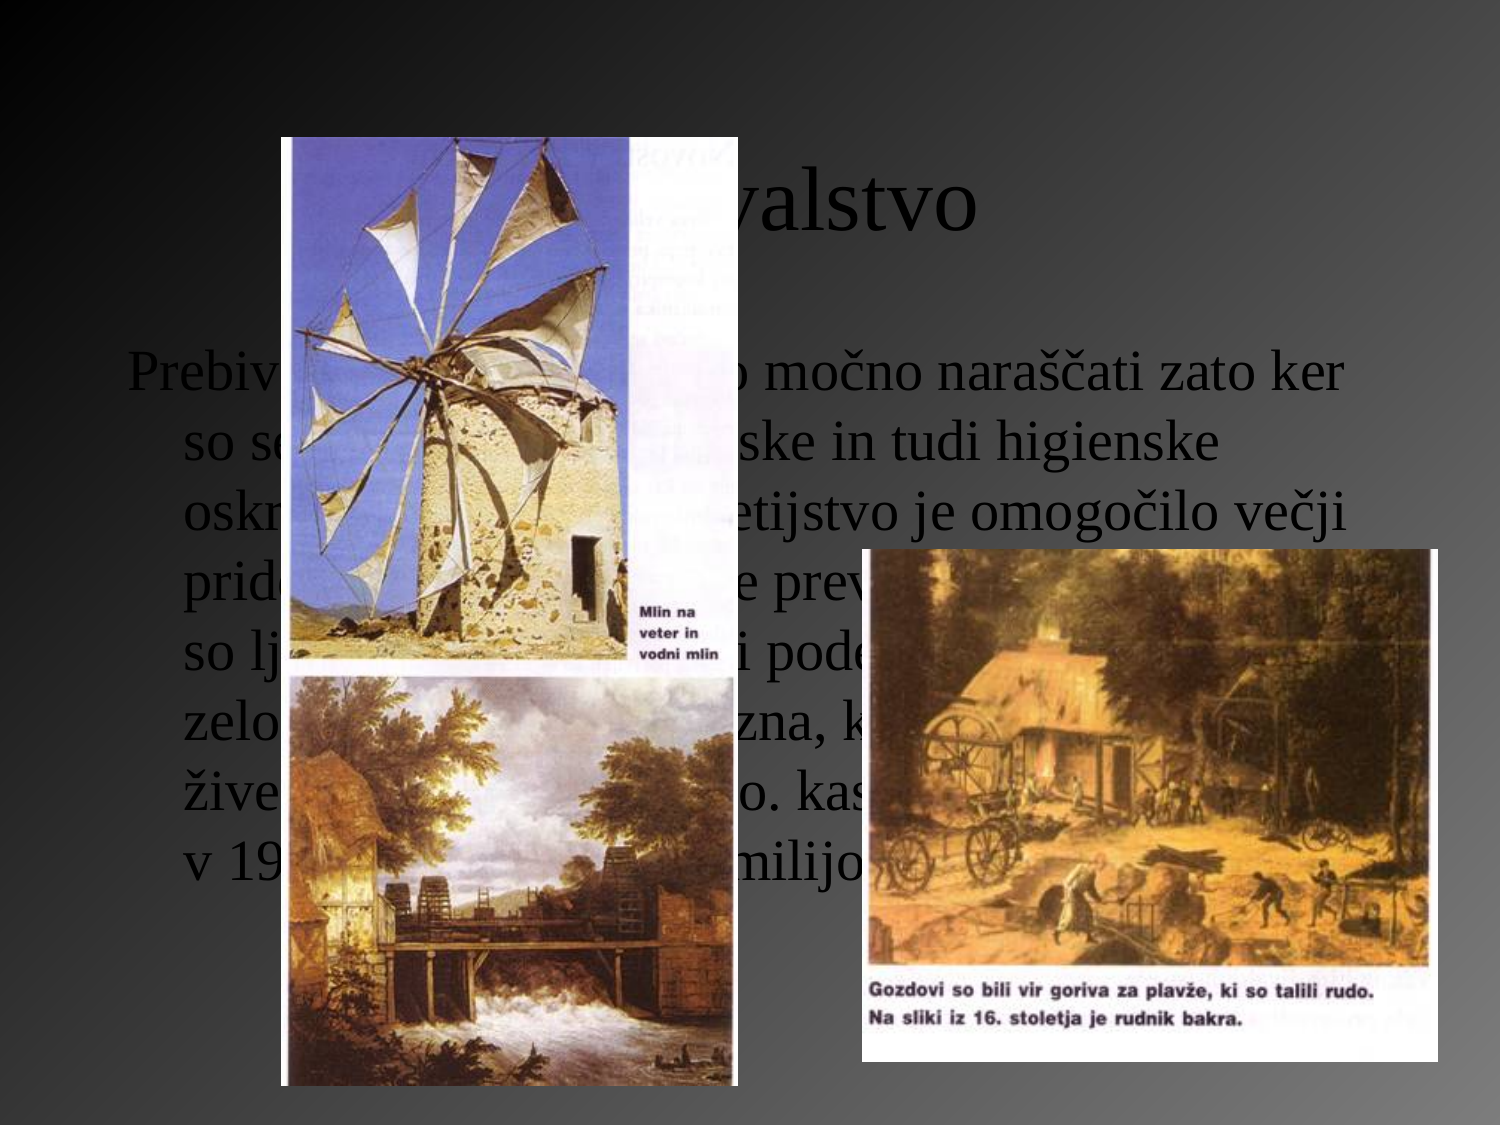

# Prebivalstvo
Prebivalstvo je začelo zelo močno naraščati zato ker so se izboljšale medicinske in tudi higienske oskrbe. Napredek v kmetijstvo je omogočilo večji pridelek. V deželi kjer je prevladovalo kmetijstvo so ljudje živeli v vasi ali podeželju. Mesta so se zelo hitro širila to se pozna, ker v 17.sto je v mesti živelo 13 milijonov 1 sto. kasneje 19 milijonov in v 19. Sto pa kar 108, 3 milijone.